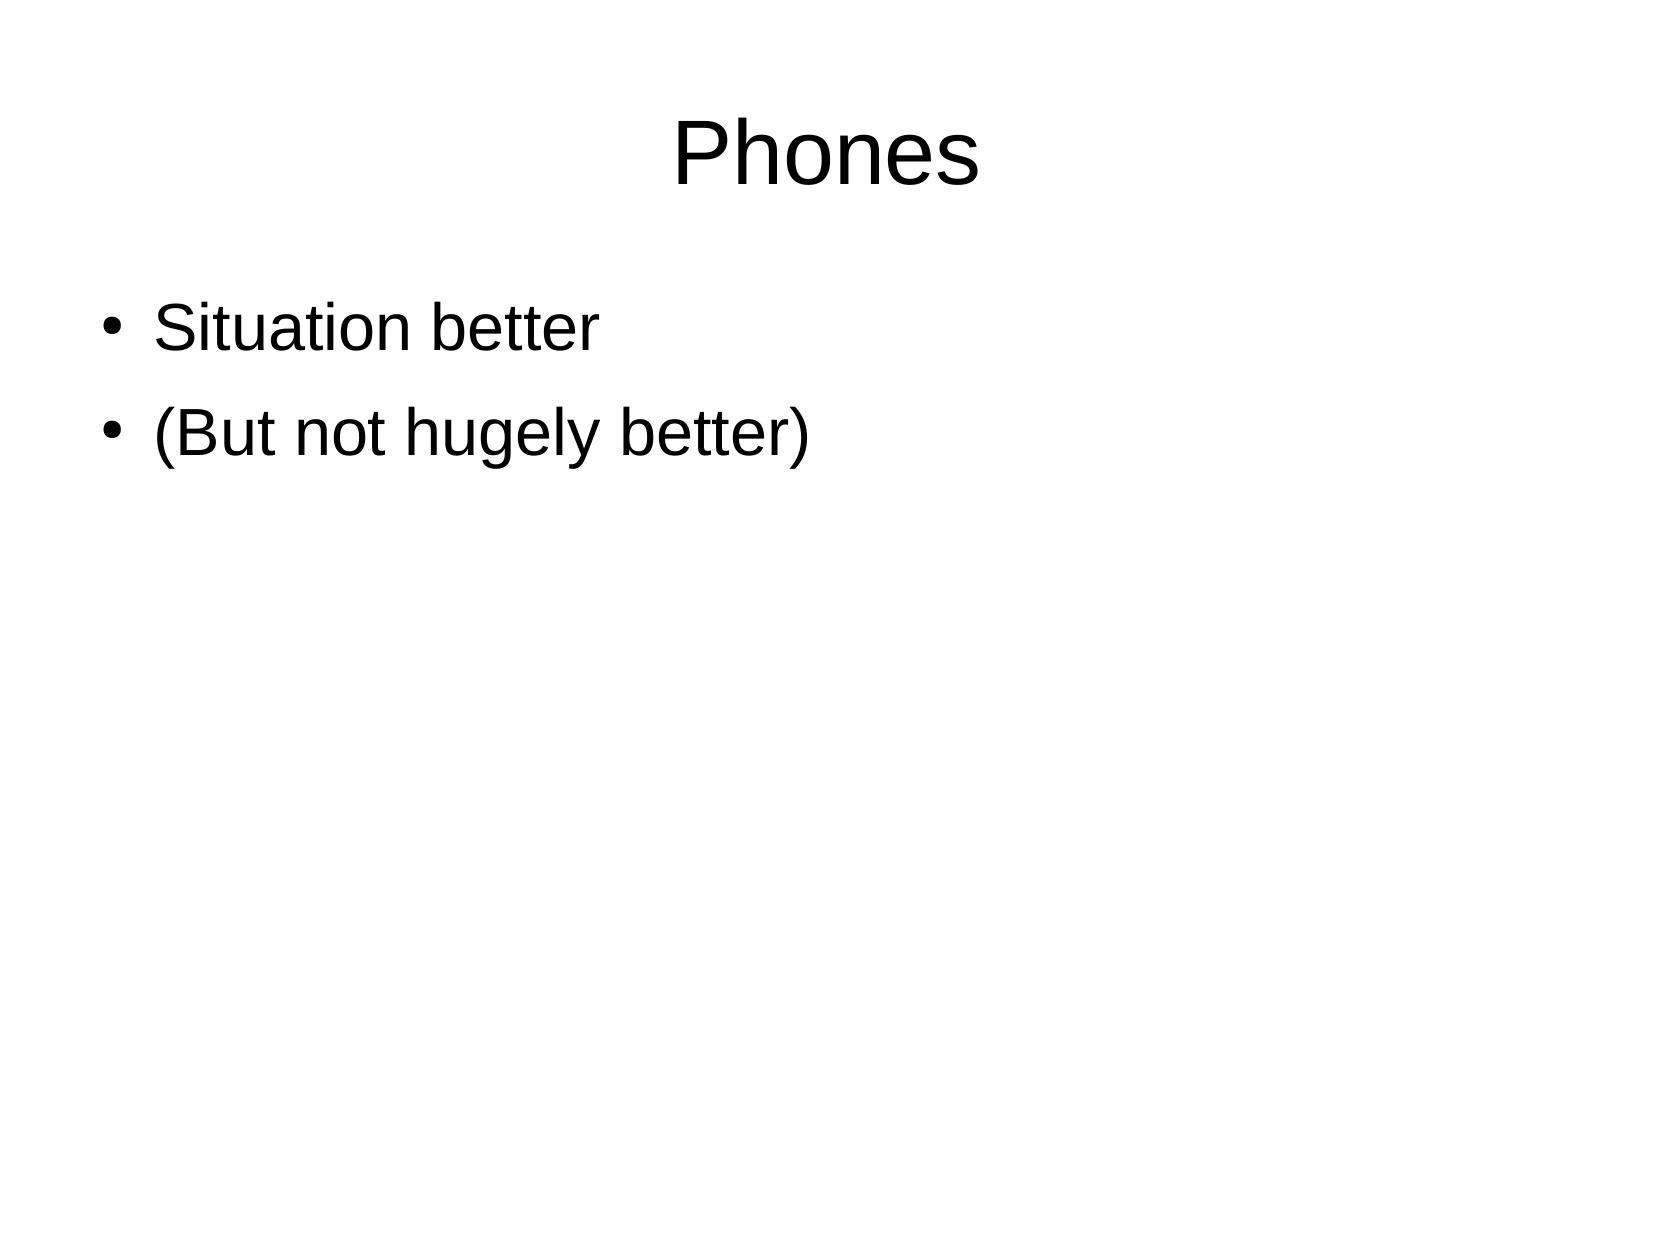

# Phones
Situation better
(But not hugely better)